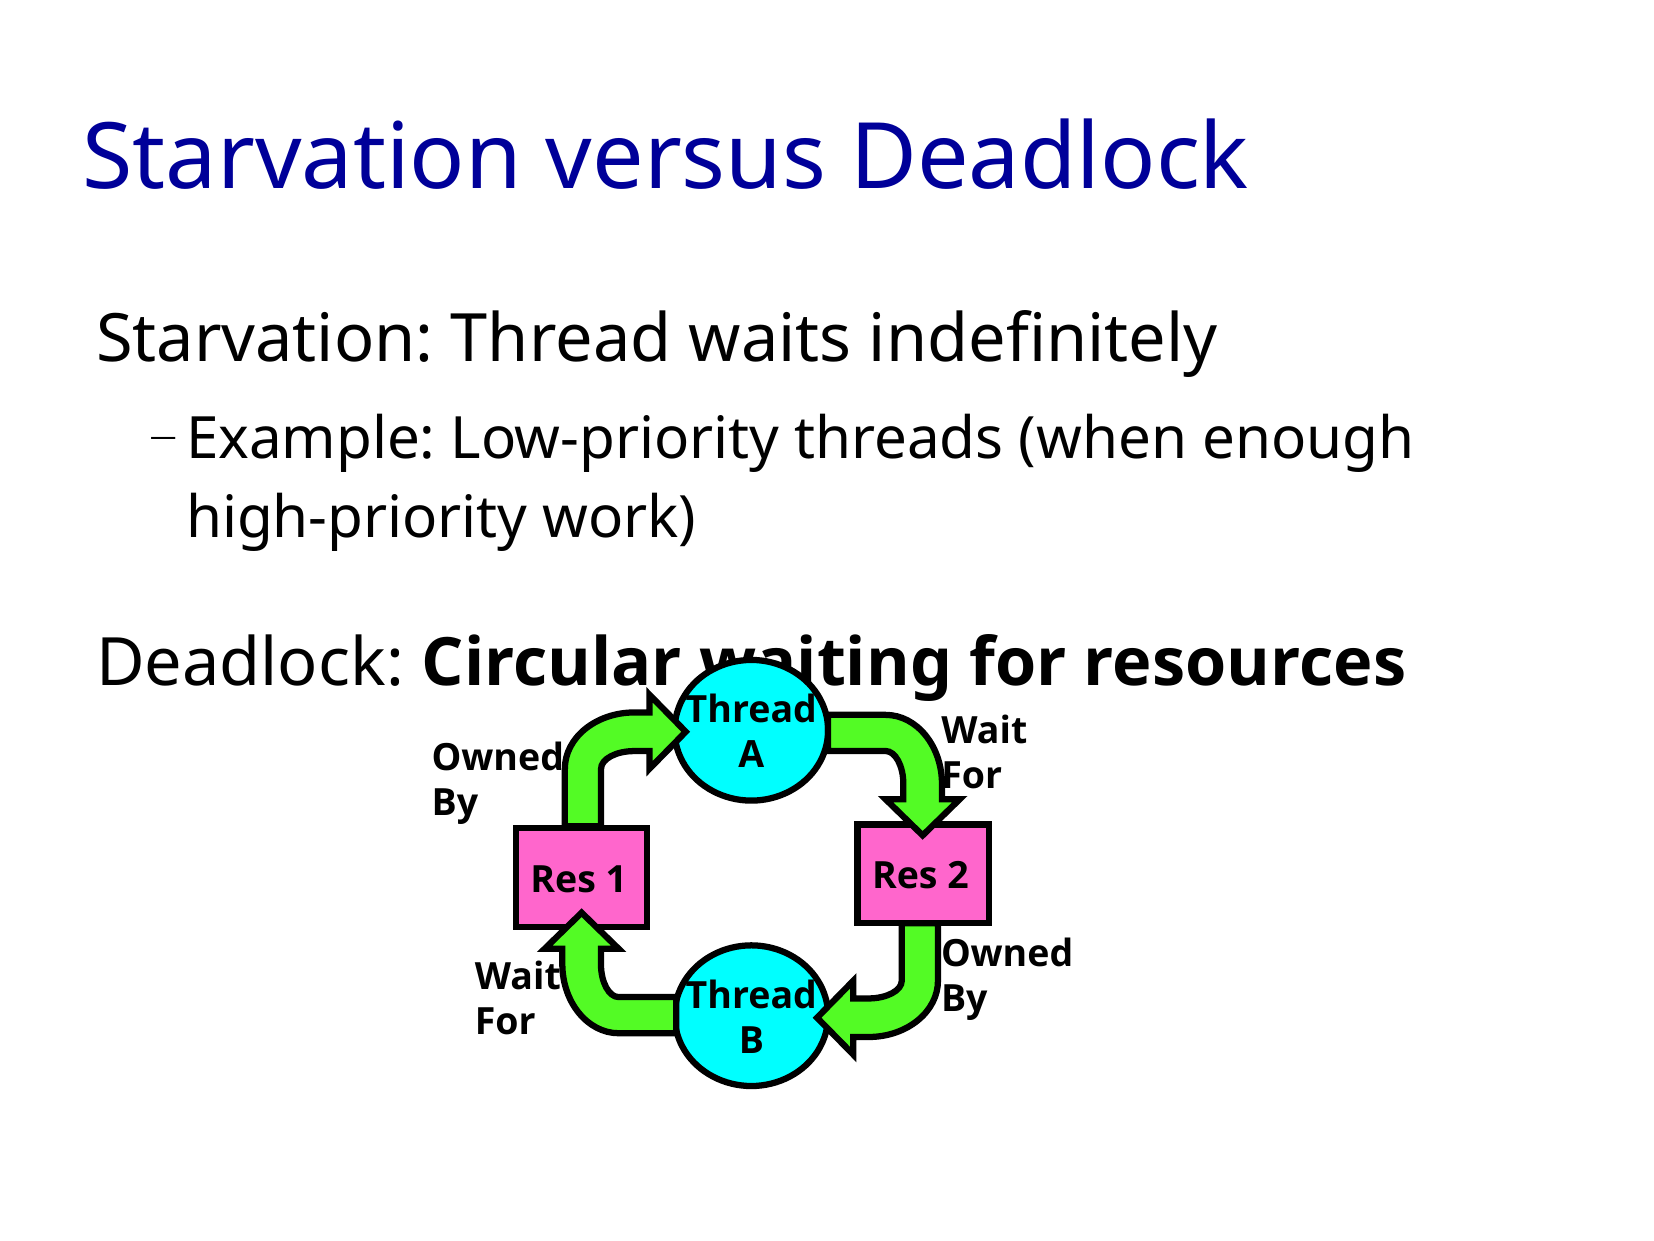

# Starvation versus Deadlock
Starvation: Thread waits indefinitely
Example: Low-priority threads (when enough high-priority work)
Deadlock: Circular waiting for resources
Thread
A
Wait
For
Owned
By
Res 2
Res 1
Owned
By
Wait
For
Thread
B